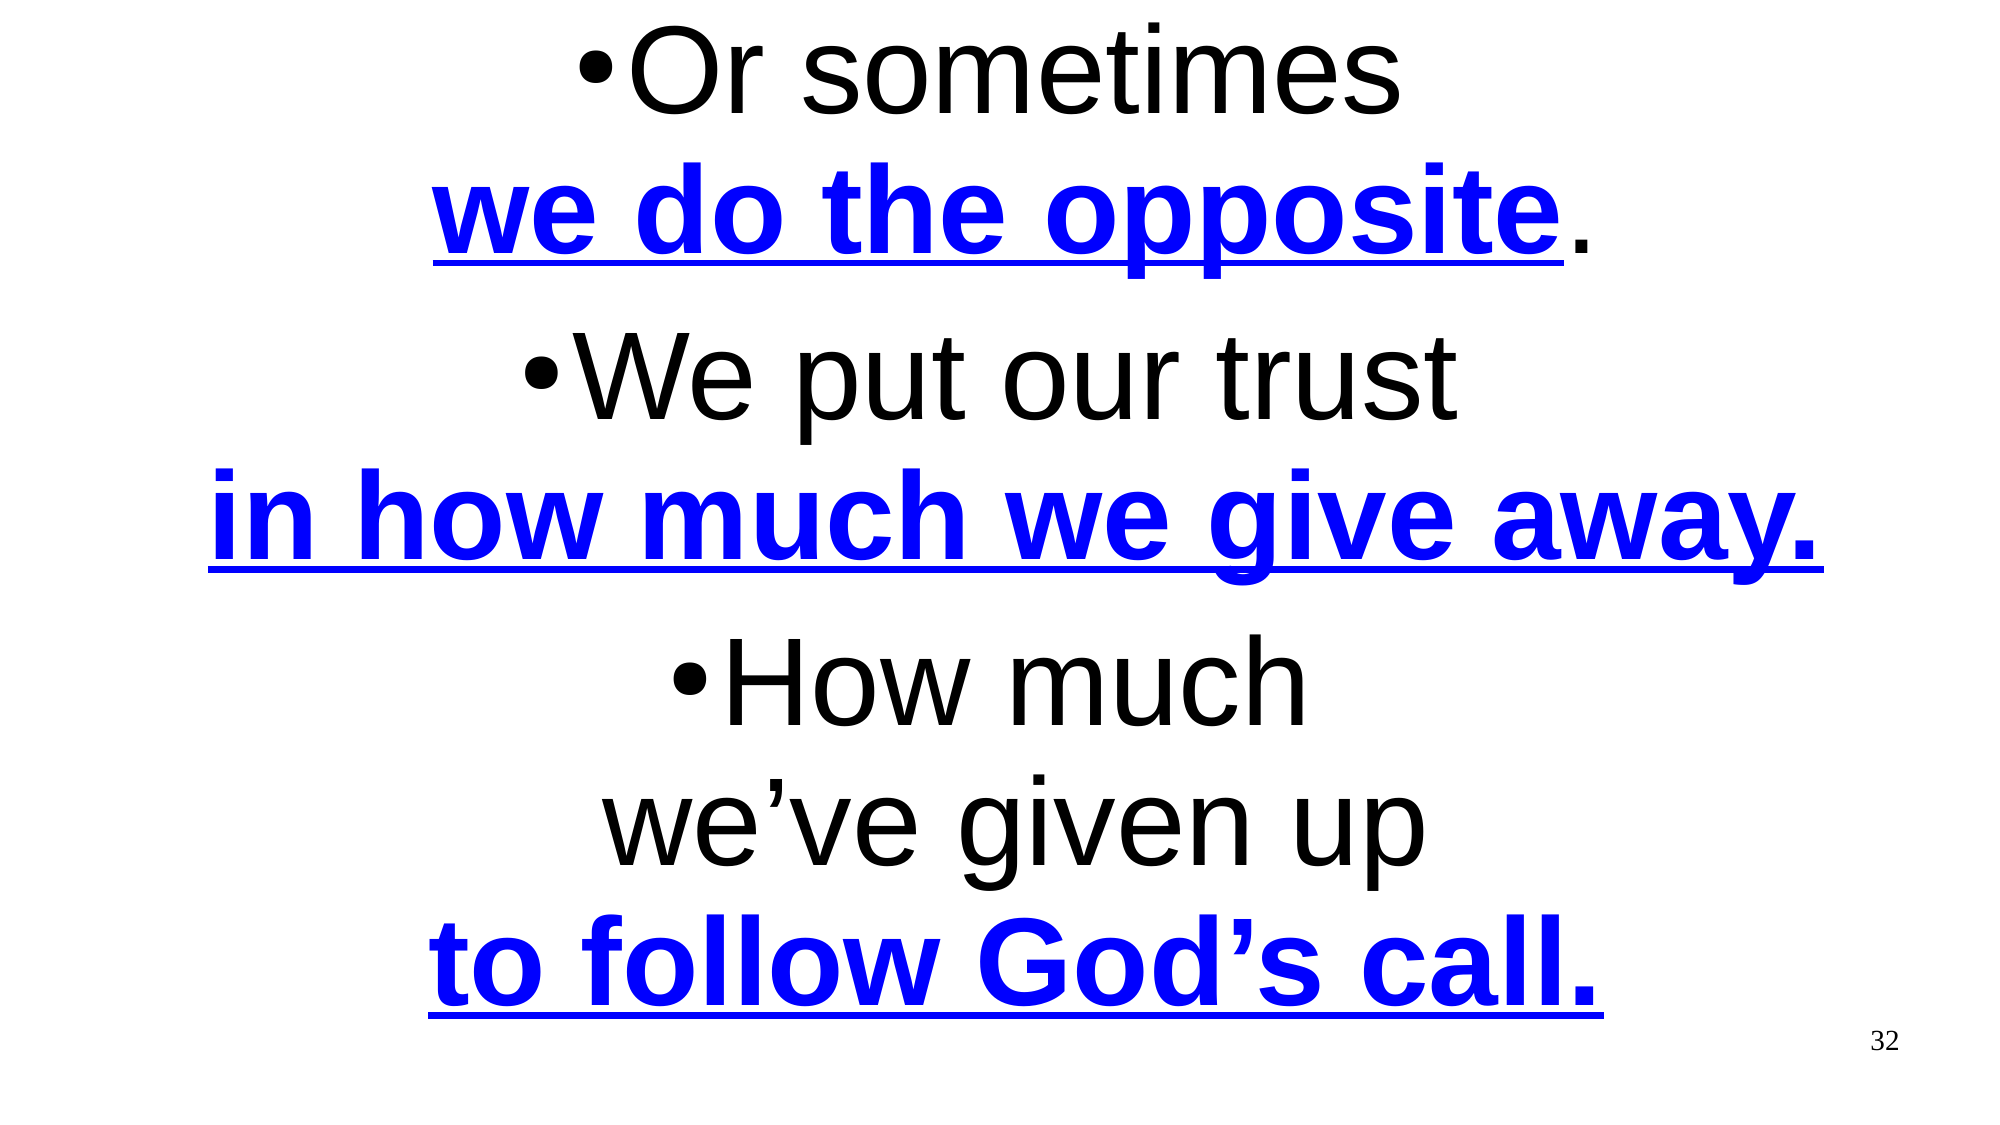

# Or sometimes we do the opposite.
We put our trust
in how much we give away.
How much
we’ve given up
to follow God’s call.
32